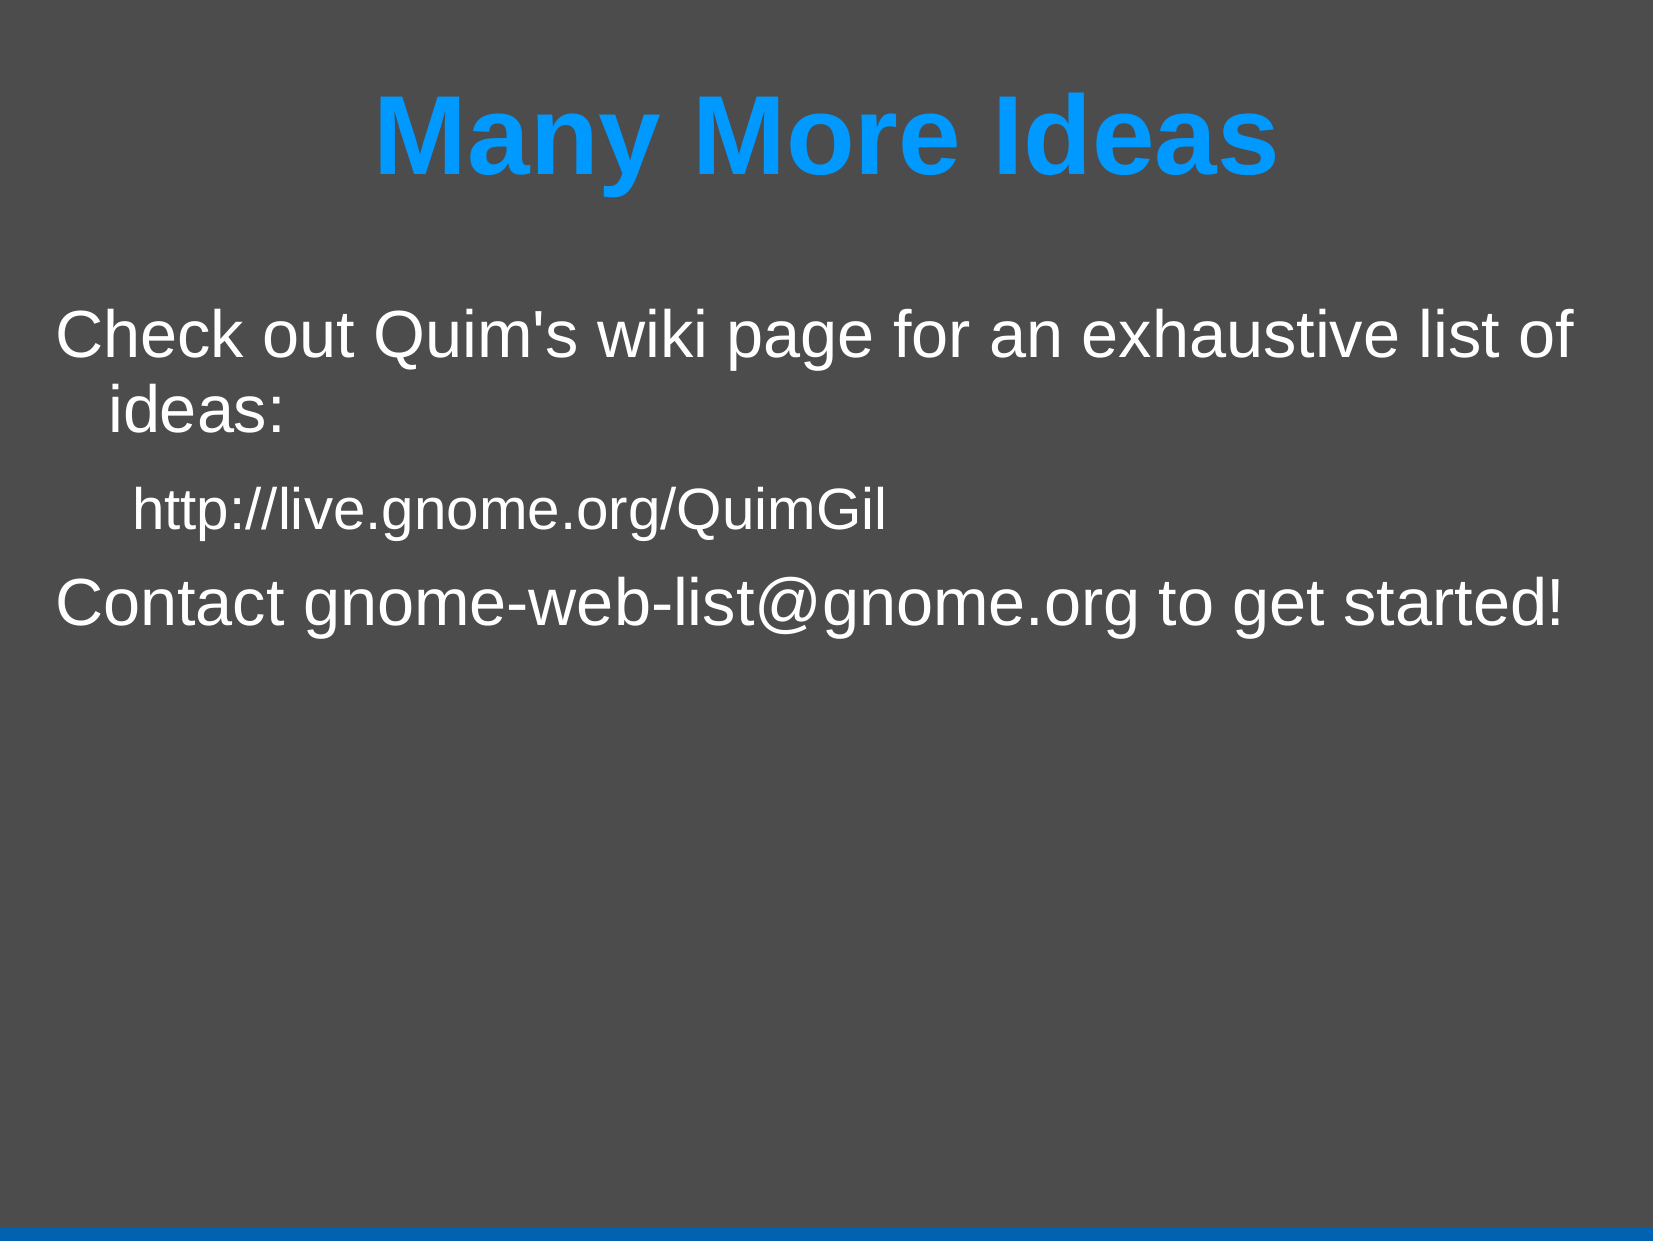

# Many More Ideas
Check out Quim's wiki page for an exhaustive list of ideas:
http://live.gnome.org/QuimGil
Contact gnome-web-list@gnome.org to get started!